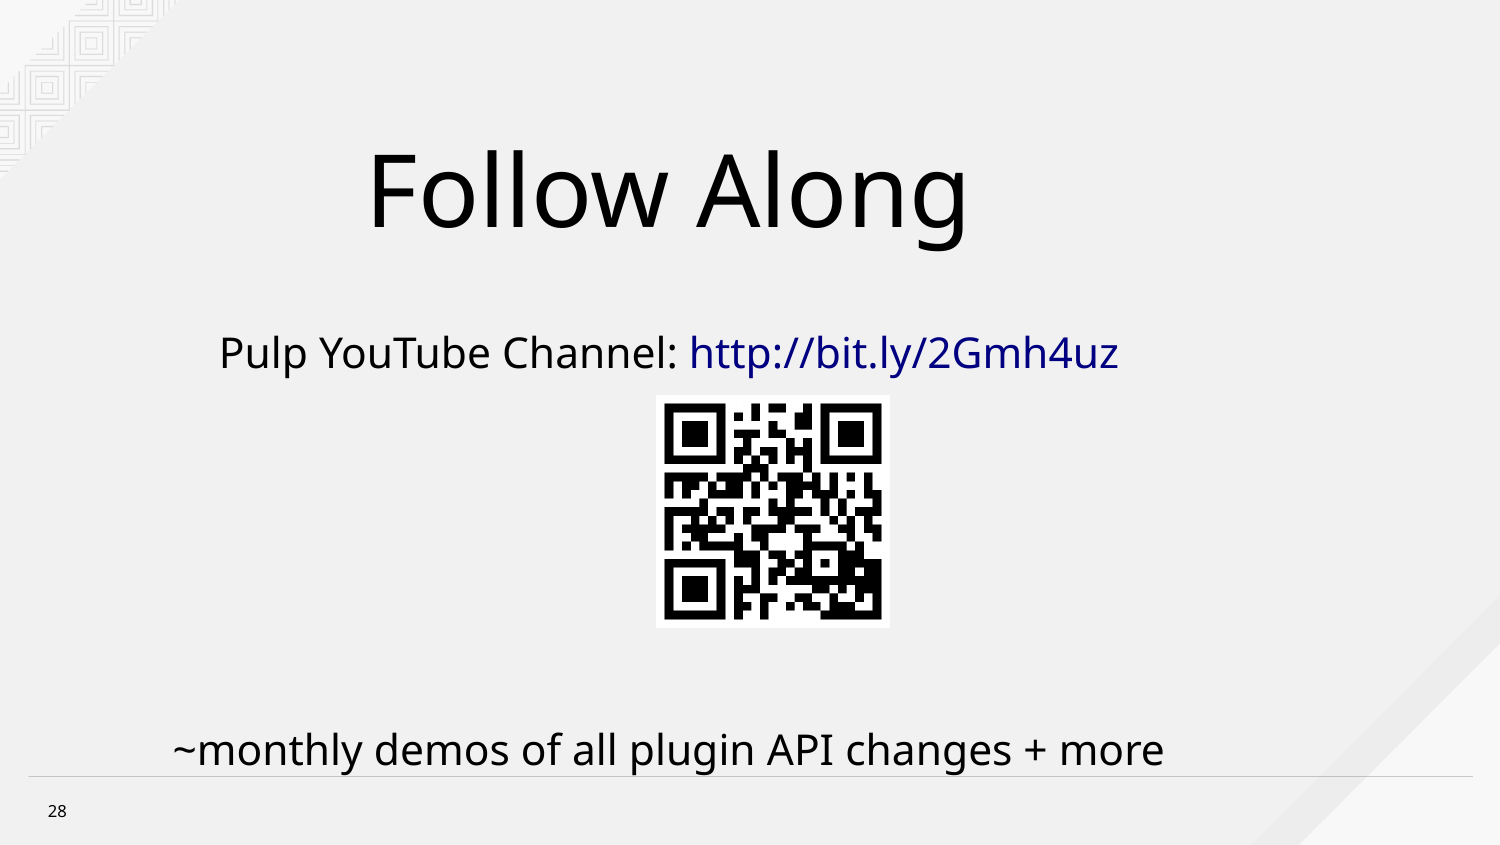

# Follow Along
Pulp YouTube Channel: http://bit.ly/2Gmh4uz
~monthly demos of all plugin API changes + more
28